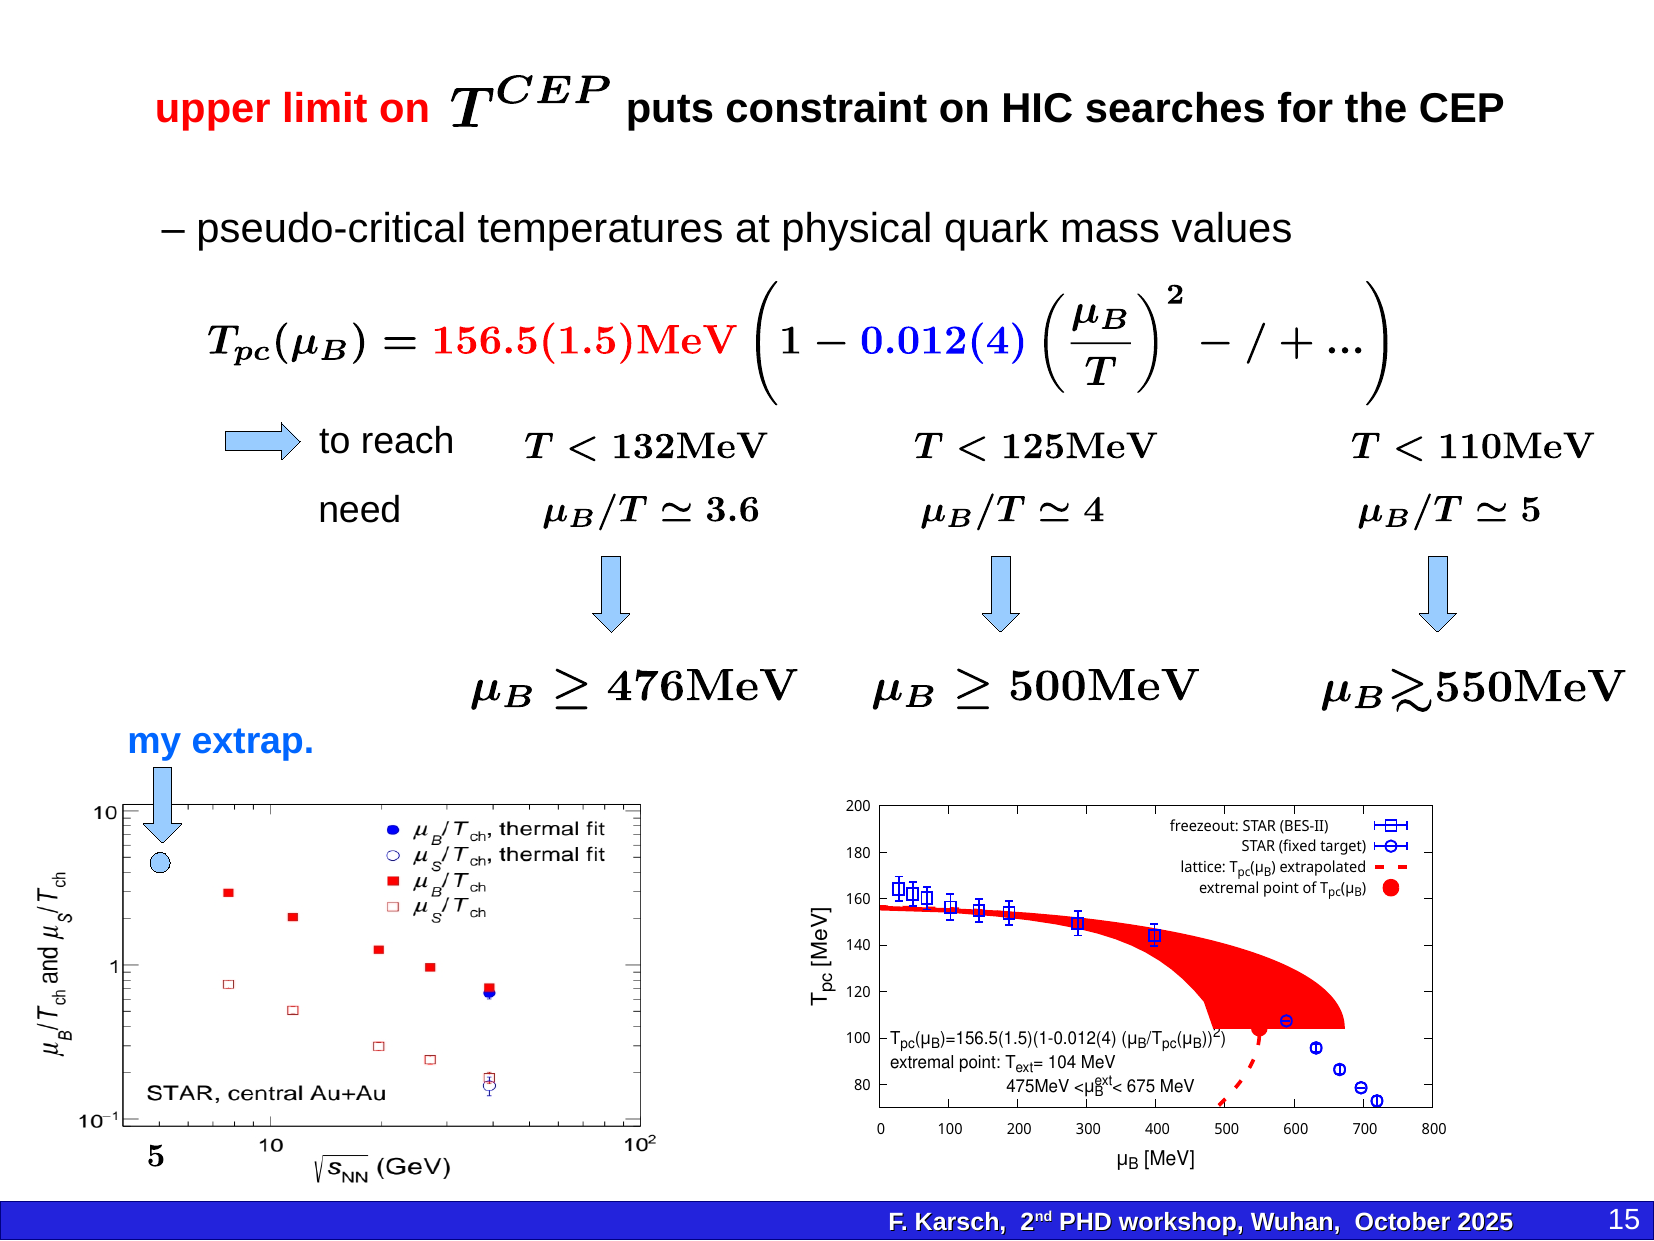

upper limit on puts constraint on HIC searches for the CEP
– pseudo-critical temperatures at physical quark mass values
 to reach
need
my extrap.
15